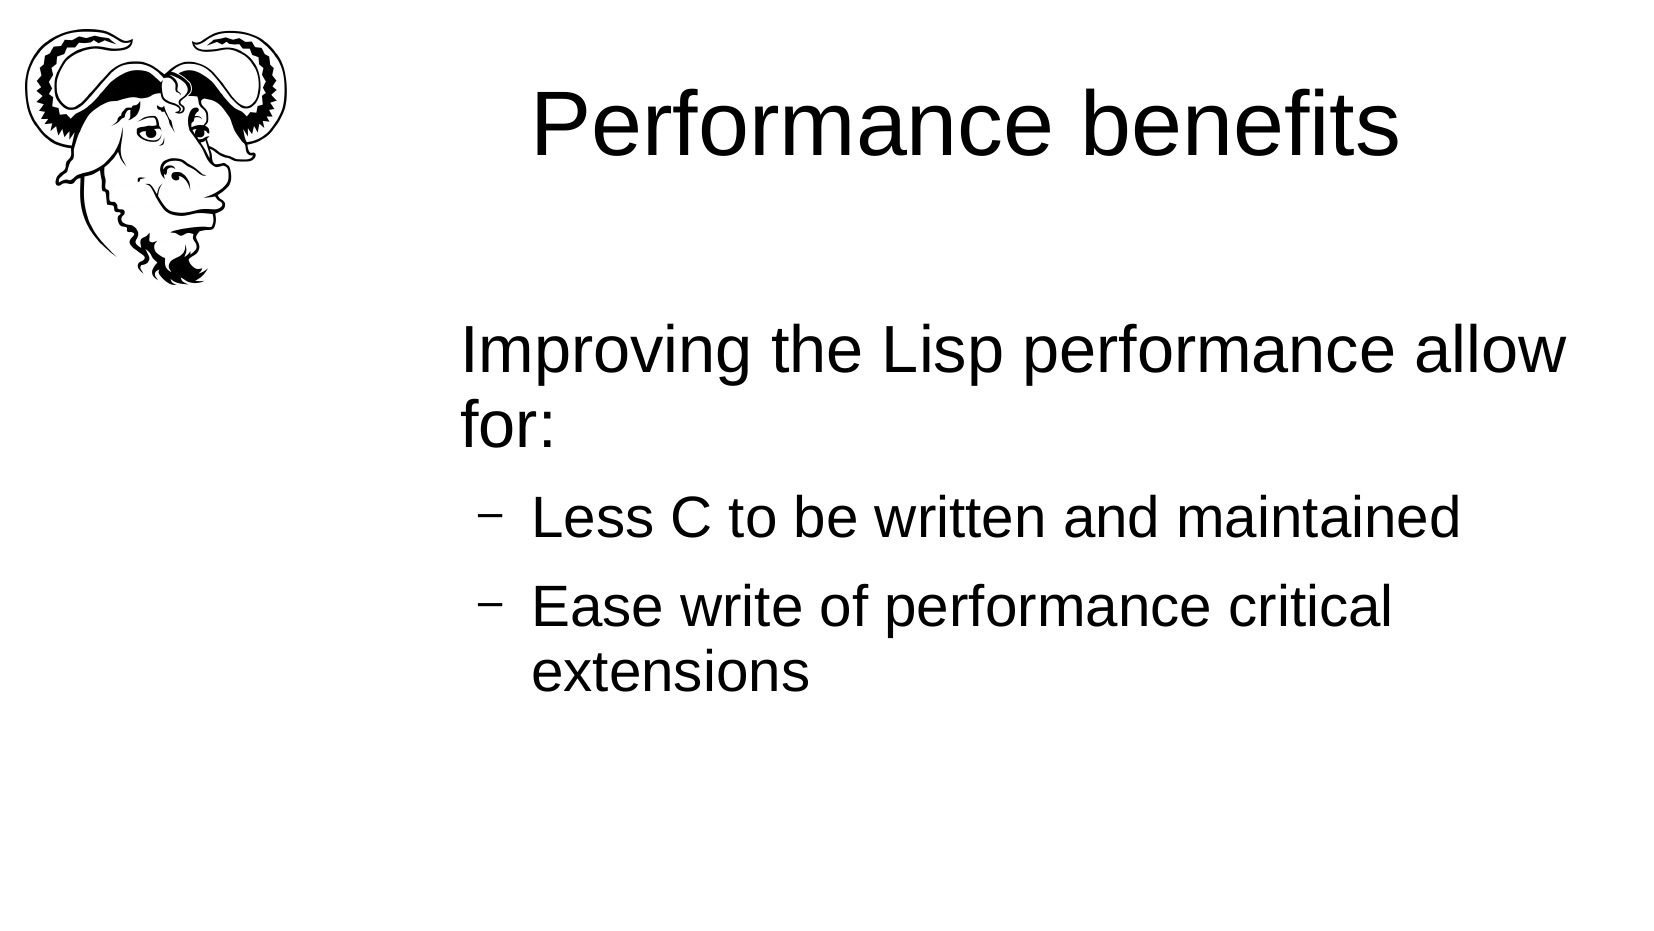

# Performance benefits
Improving the Lisp performance allow for:
Less C to be written and maintained
Ease write of performance critical extensions